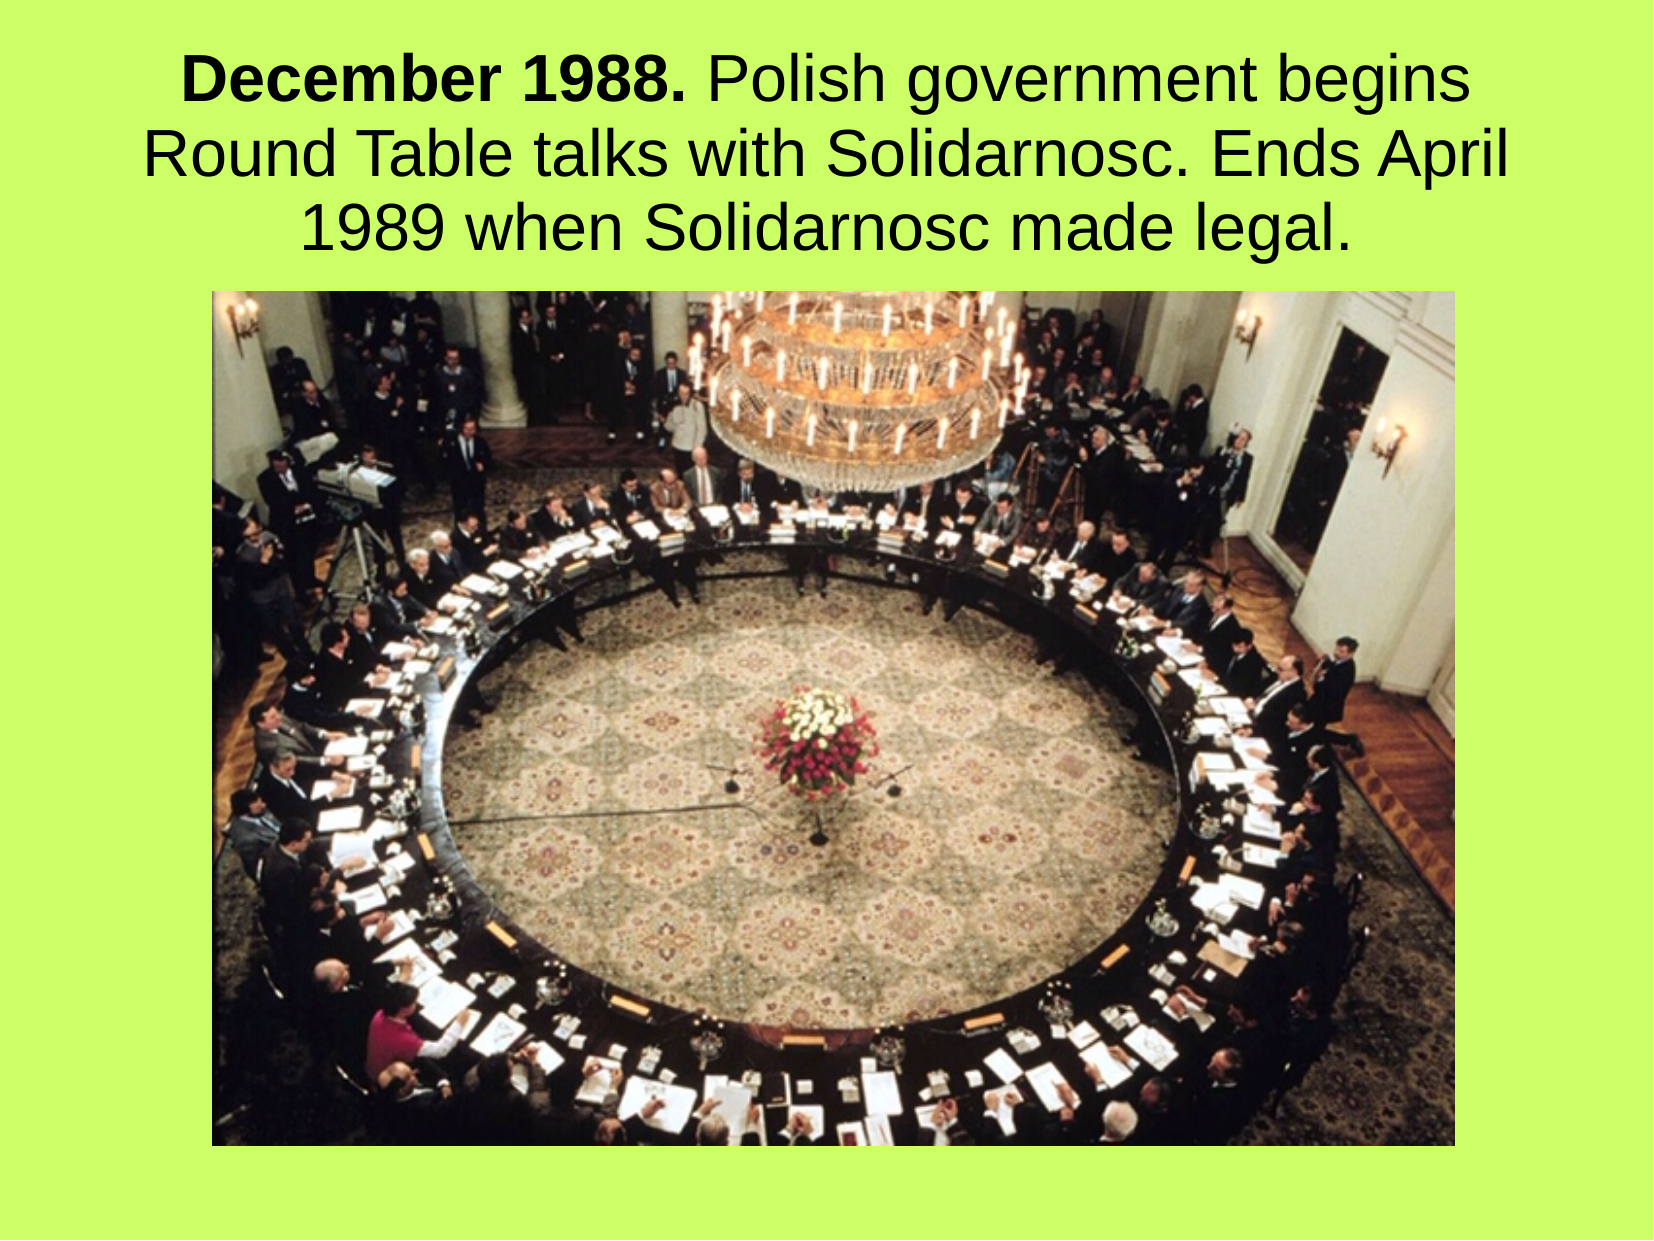

# December 1988. Polish government begins Round Table talks with Solidarnosc. Ends April 1989 when Solidarnosc made legal.